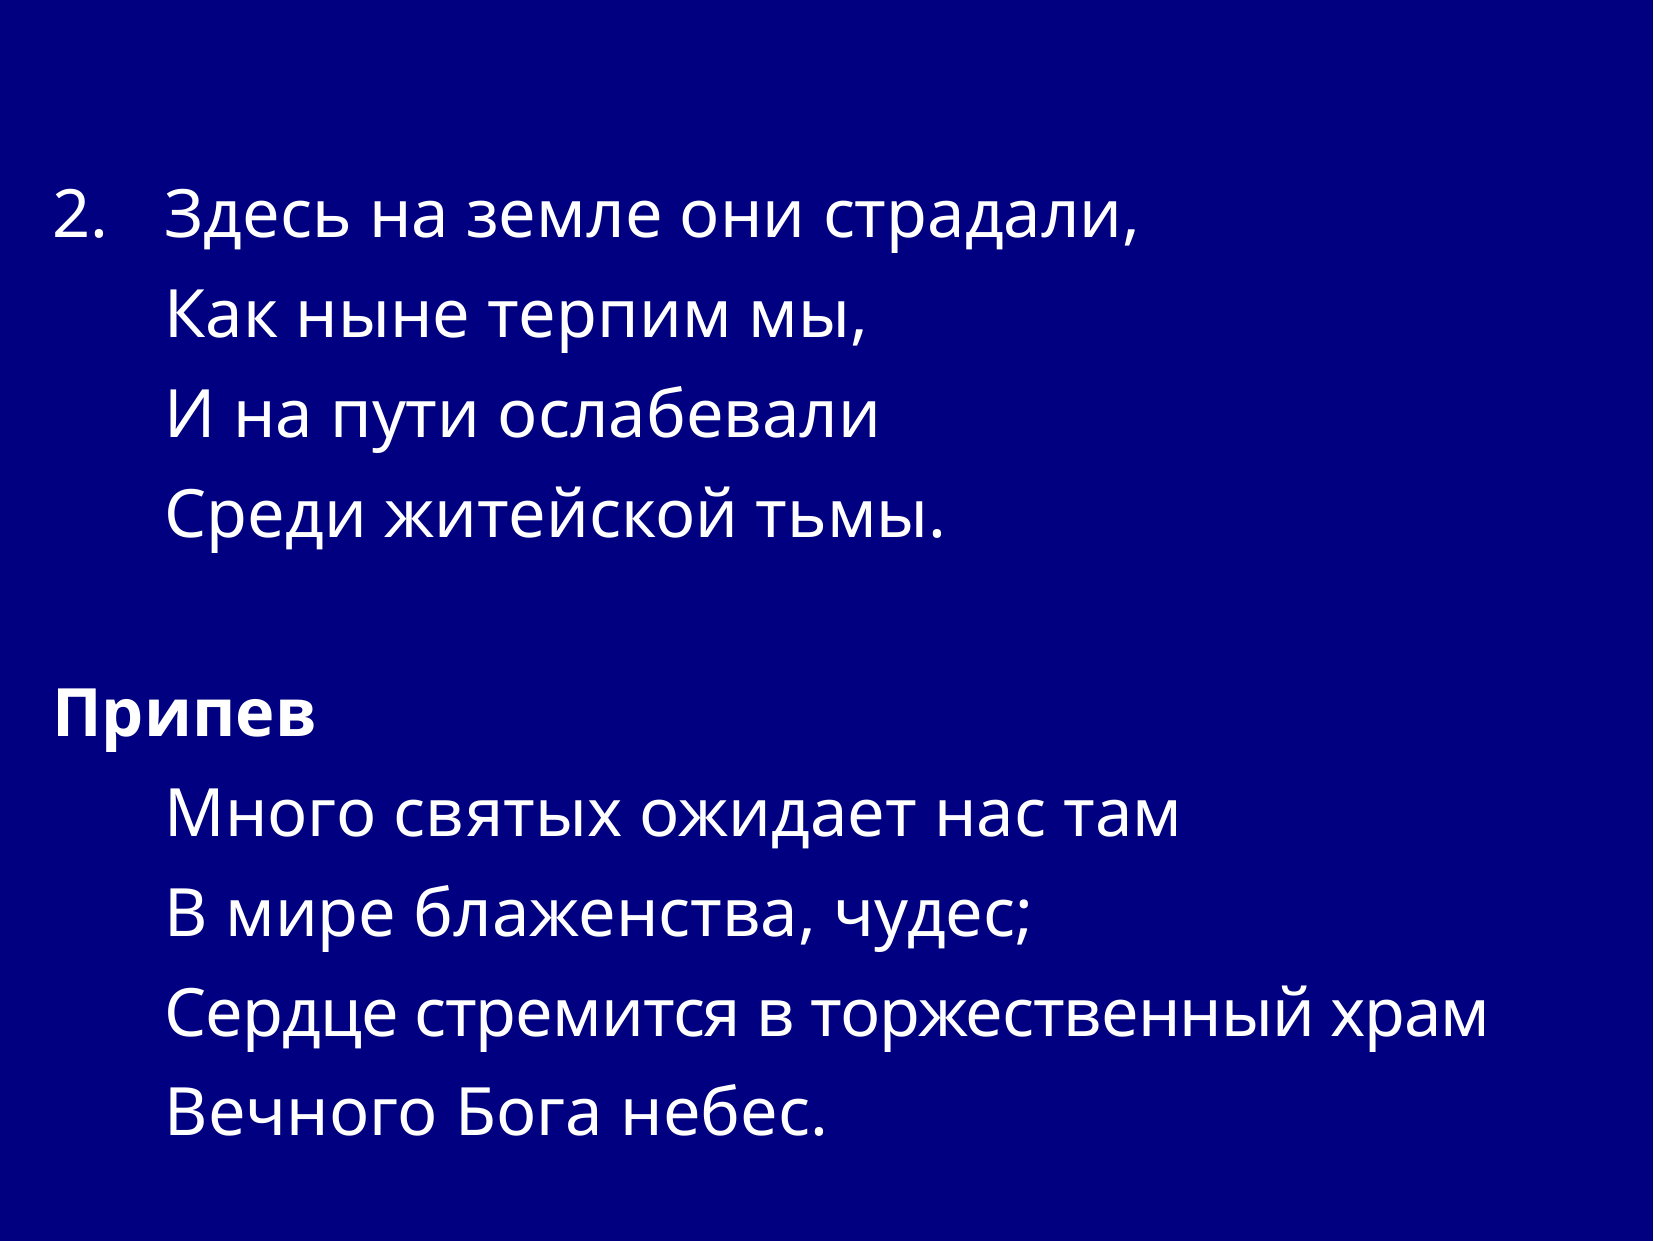

2.	Здесь на земле они страдали,
	Как ныне терпим мы,
	И на пути ослабевали
	Среди житейской тьмы.
Припев
	Много святых ожидает нас там
	В мире блаженства, чудес;
	Сердце стремится в торжественный храм
	Вечного Бога небес.